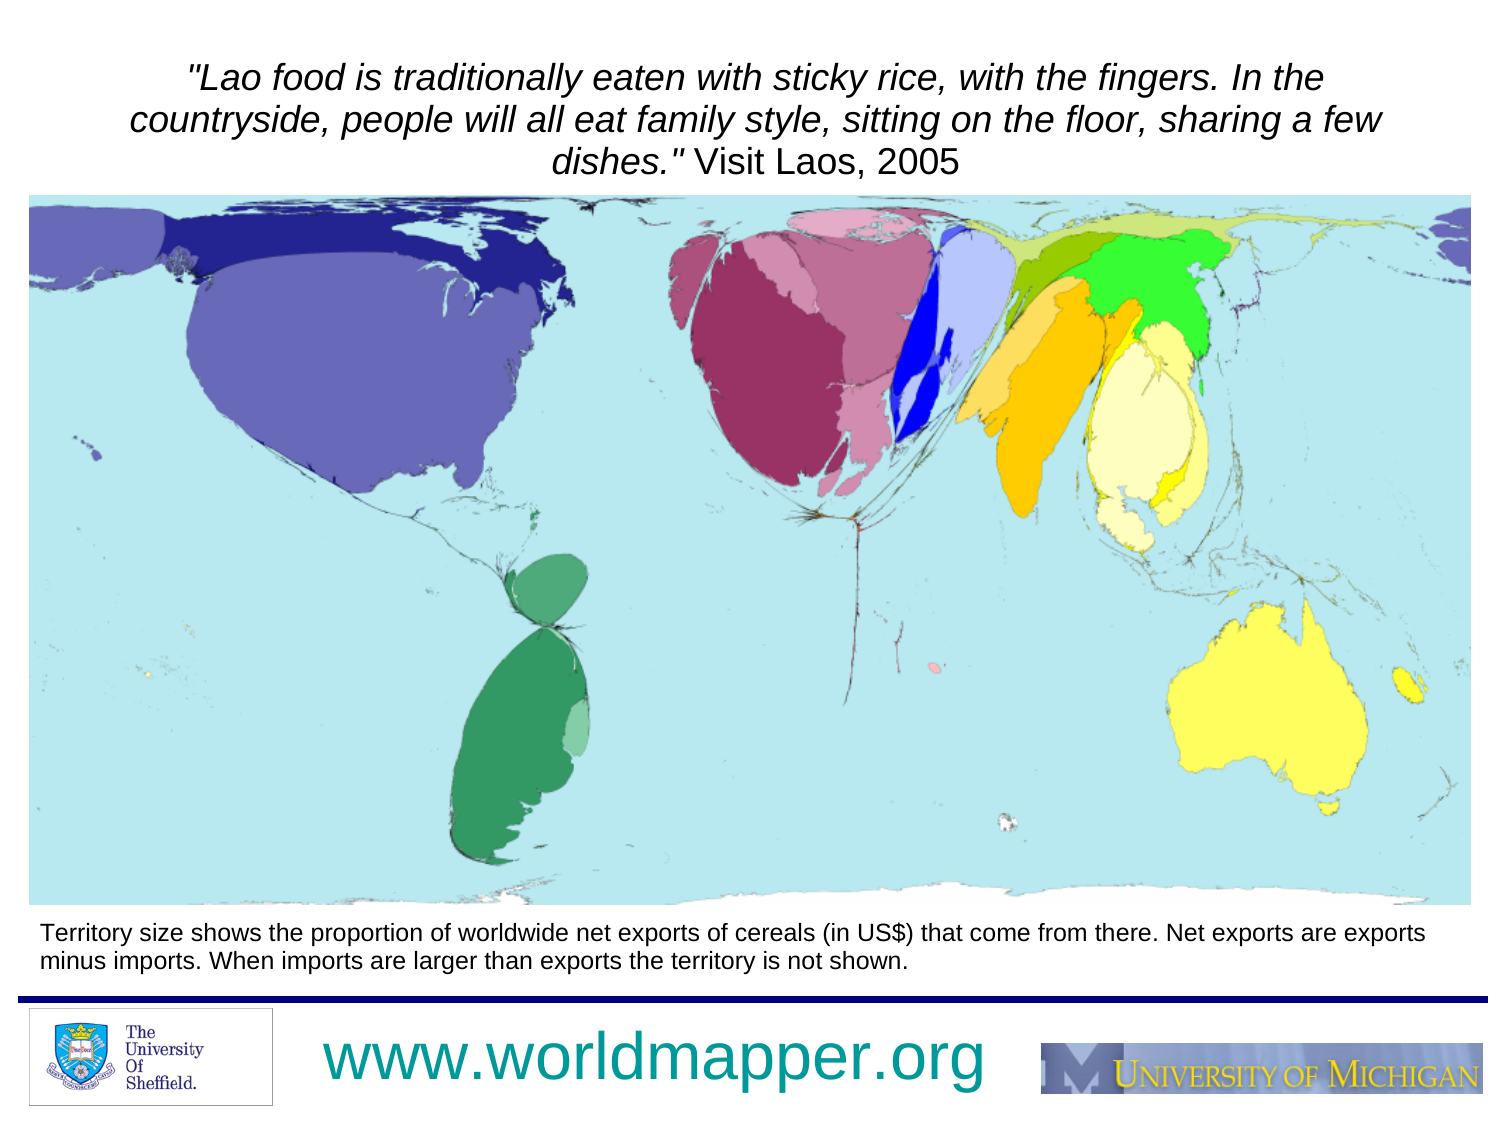

# "Lao food is traditionally eaten with sticky rice, with the fingers. In the countryside, people will all eat family style, sitting on the floor, sharing a few dishes." Visit Laos, 2005
Territory size shows the proportion of worldwide net exports of cereals (in US$) that come from there. Net exports are exports
minus imports. When imports are larger than exports the territory is not shown.